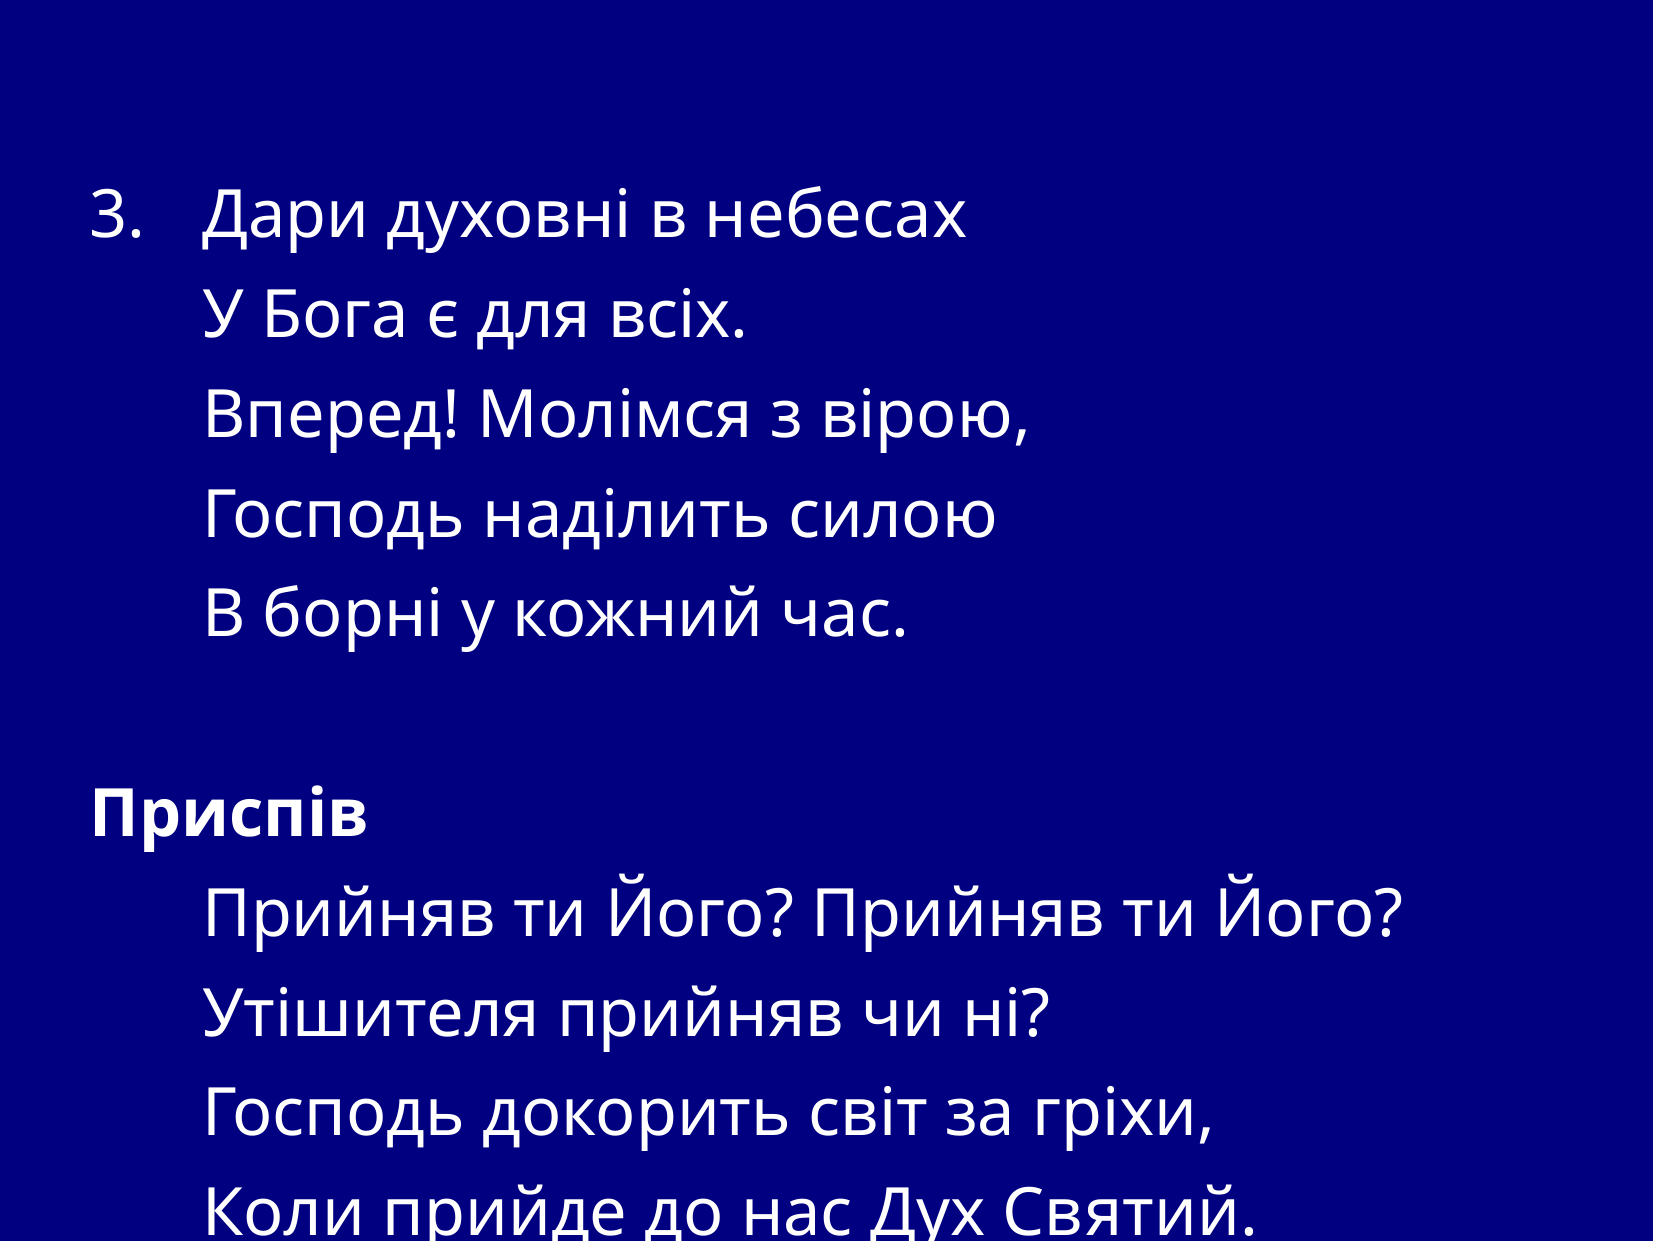

3.	Дари духовні в небесах
	У Бога є для всіх.
	Вперед! Молімся з вірою,
	Господь наділить силою
	В борні у кожний час.
Приспів
	Прийняв ти Його? Прийняв ти Його?
	Утішителя прийняв чи ні?
	Господь докорить світ за гріхи,
	Коли прийде до нас Дух Святий.